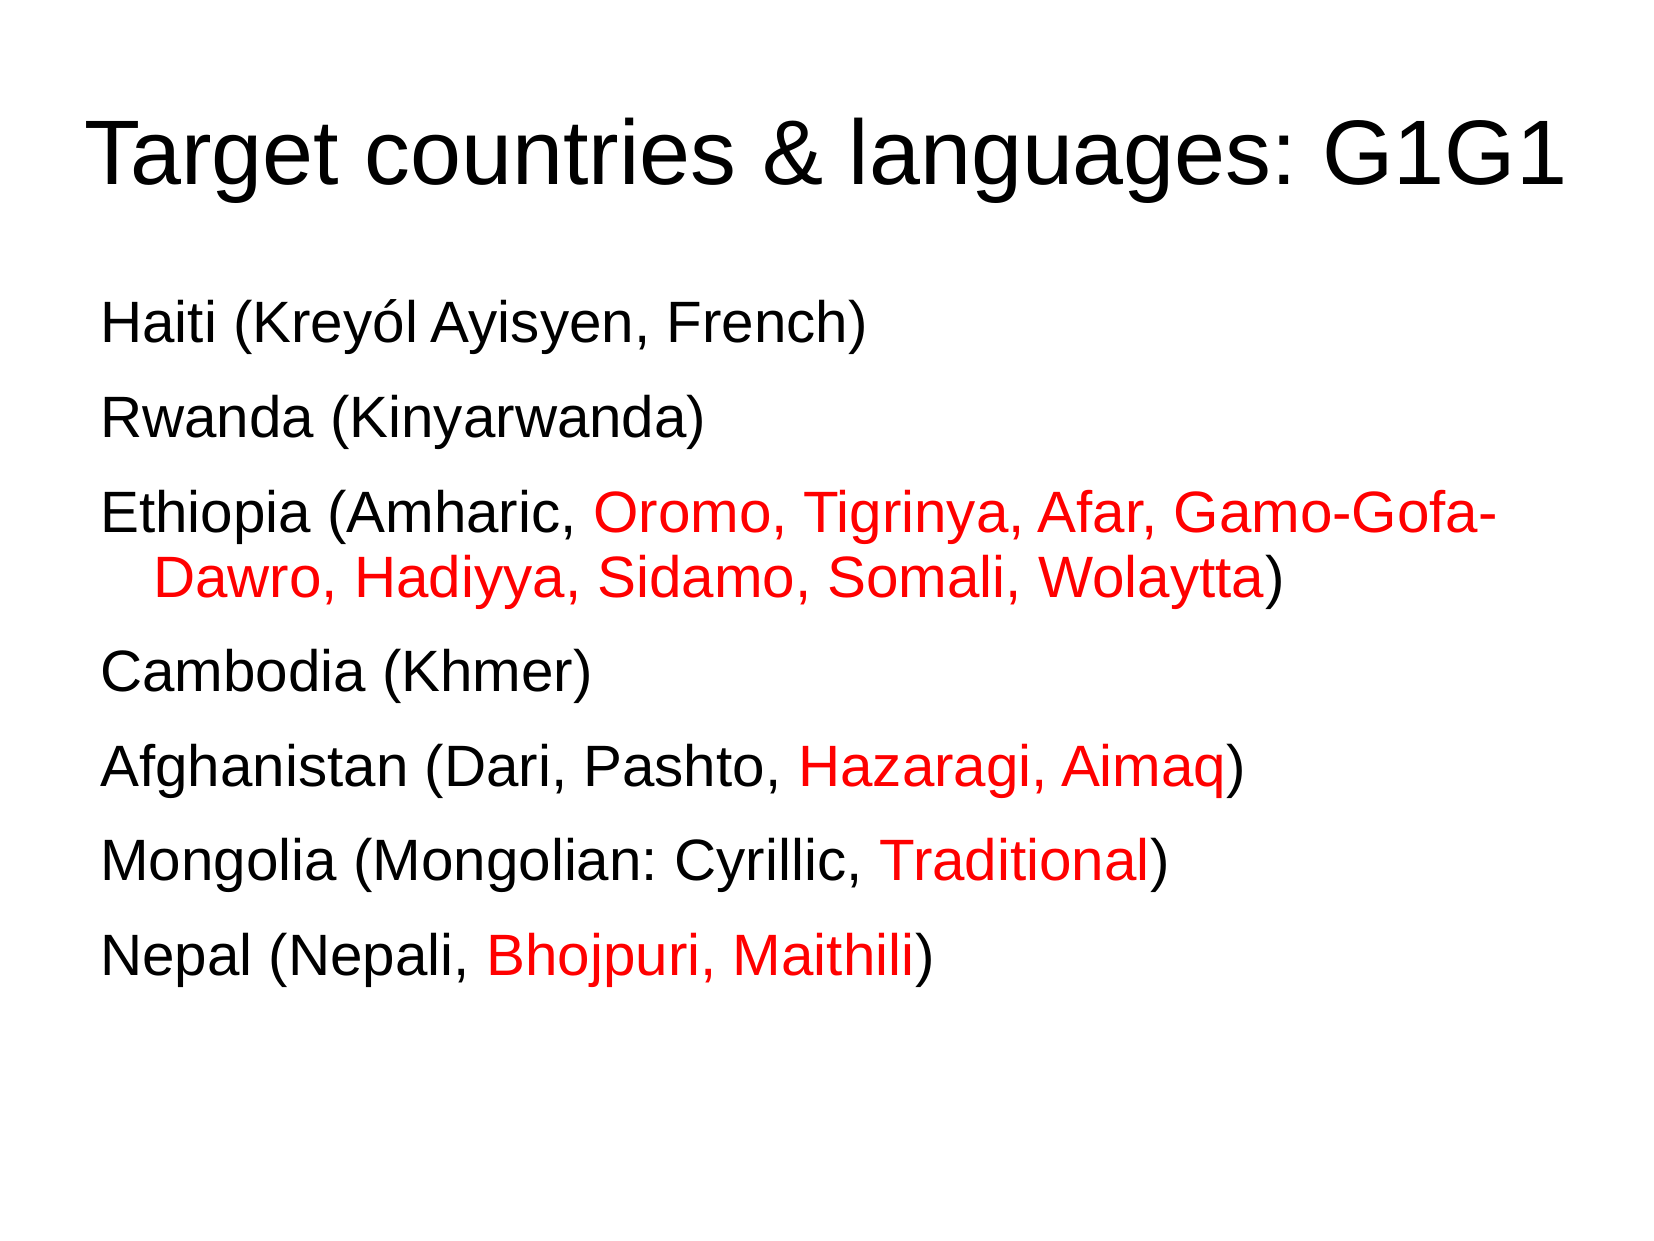

# Target countries & languages: G1G1
Haiti (Kreyól Ayisyen, French)
Rwanda (Kinyarwanda)
Ethiopia (Amharic, Oromo, Tigrinya, Afar, Gamo-Gofa-Dawro, Hadiyya, Sidamo, Somali, Wolaytta)
Cambodia (Khmer)
Afghanistan (Dari, Pashto, Hazaragi, Aimaq)
Mongolia (Mongolian: Cyrillic, Traditional)
Nepal (Nepali, Bhojpuri, Maithili)